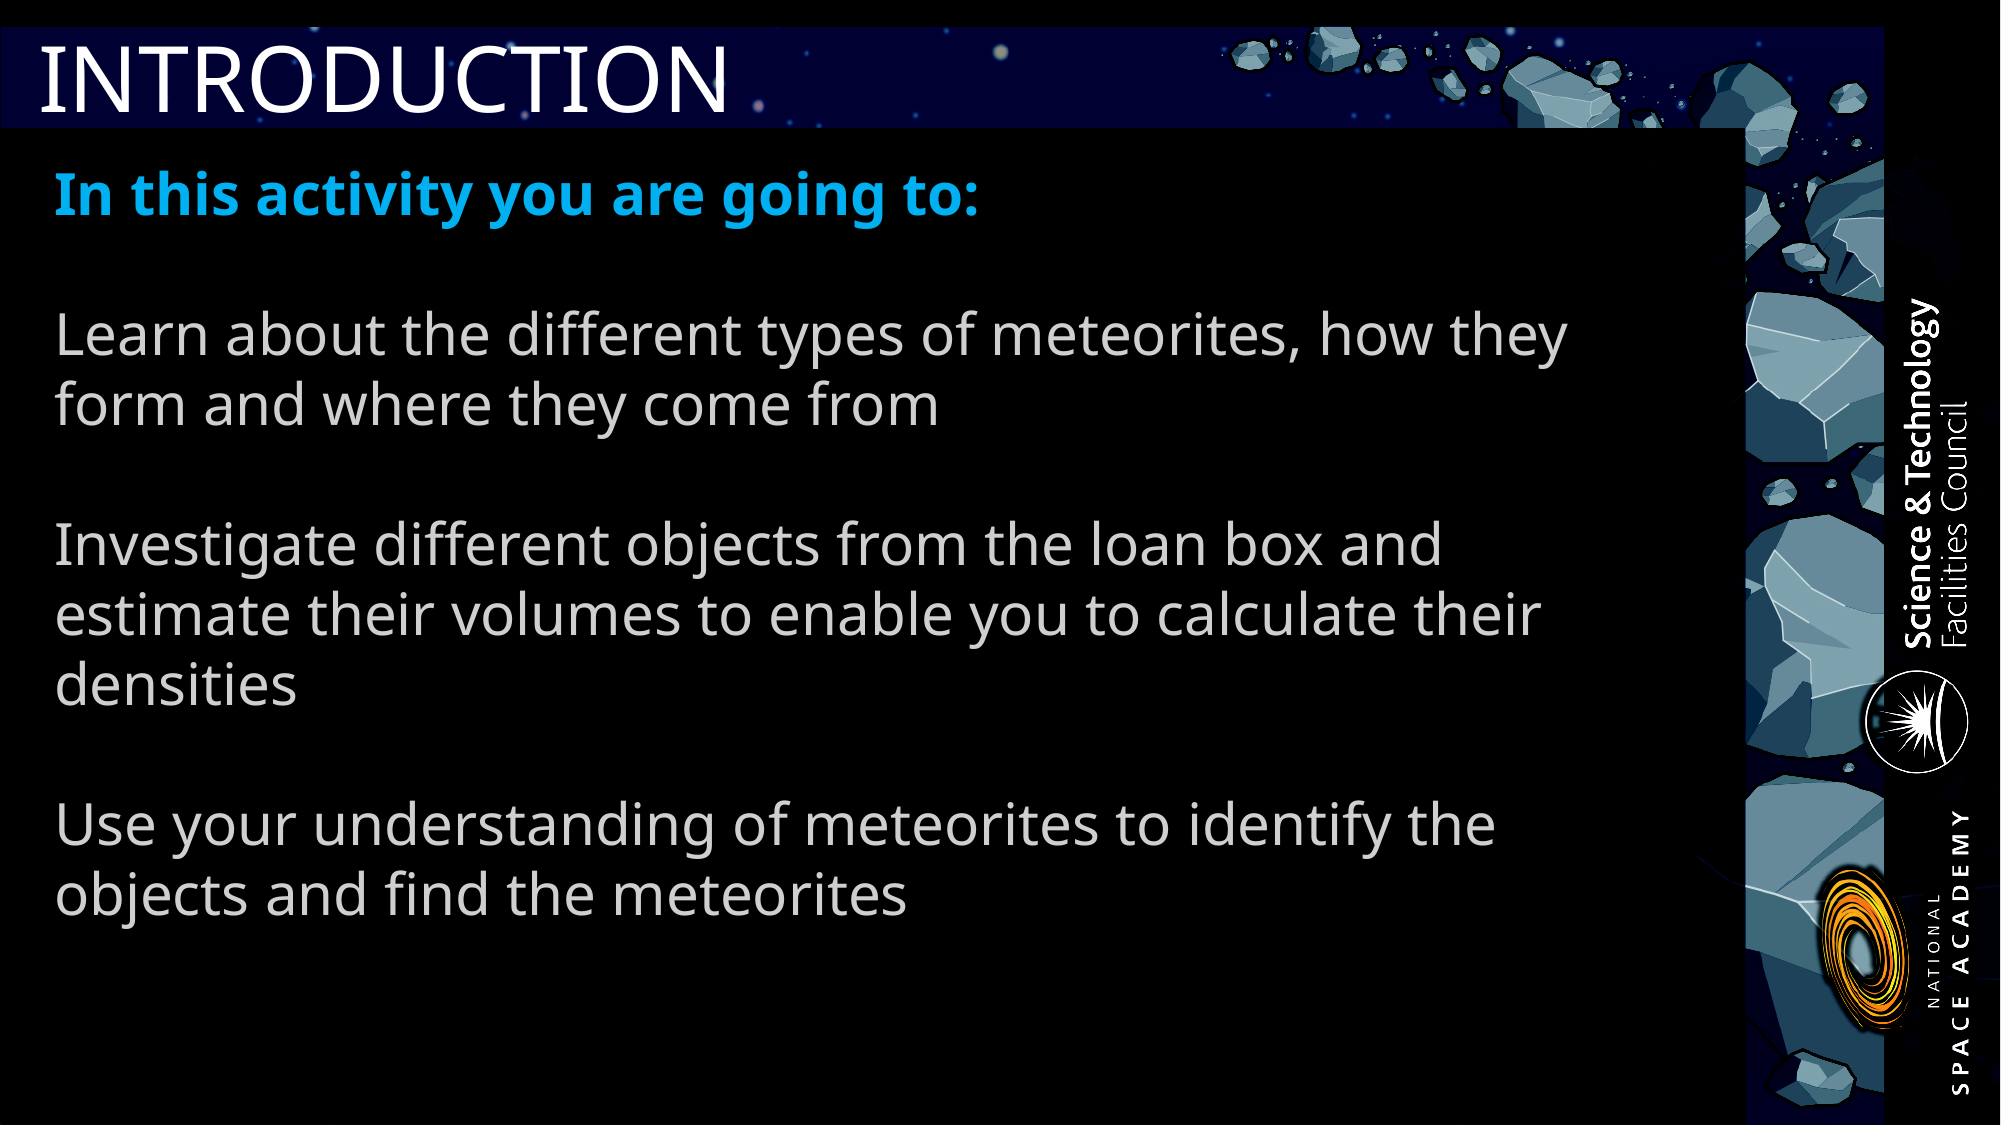

INTRODUCTION
In this activity you are going to:
Learn about the different types of meteorites, how they form and where they come from
Investigate different objects from the loan box and estimate their volumes to enable you to calculate their densities
Use your understanding of meteorites to identify the objects and find the meteorites
Branding